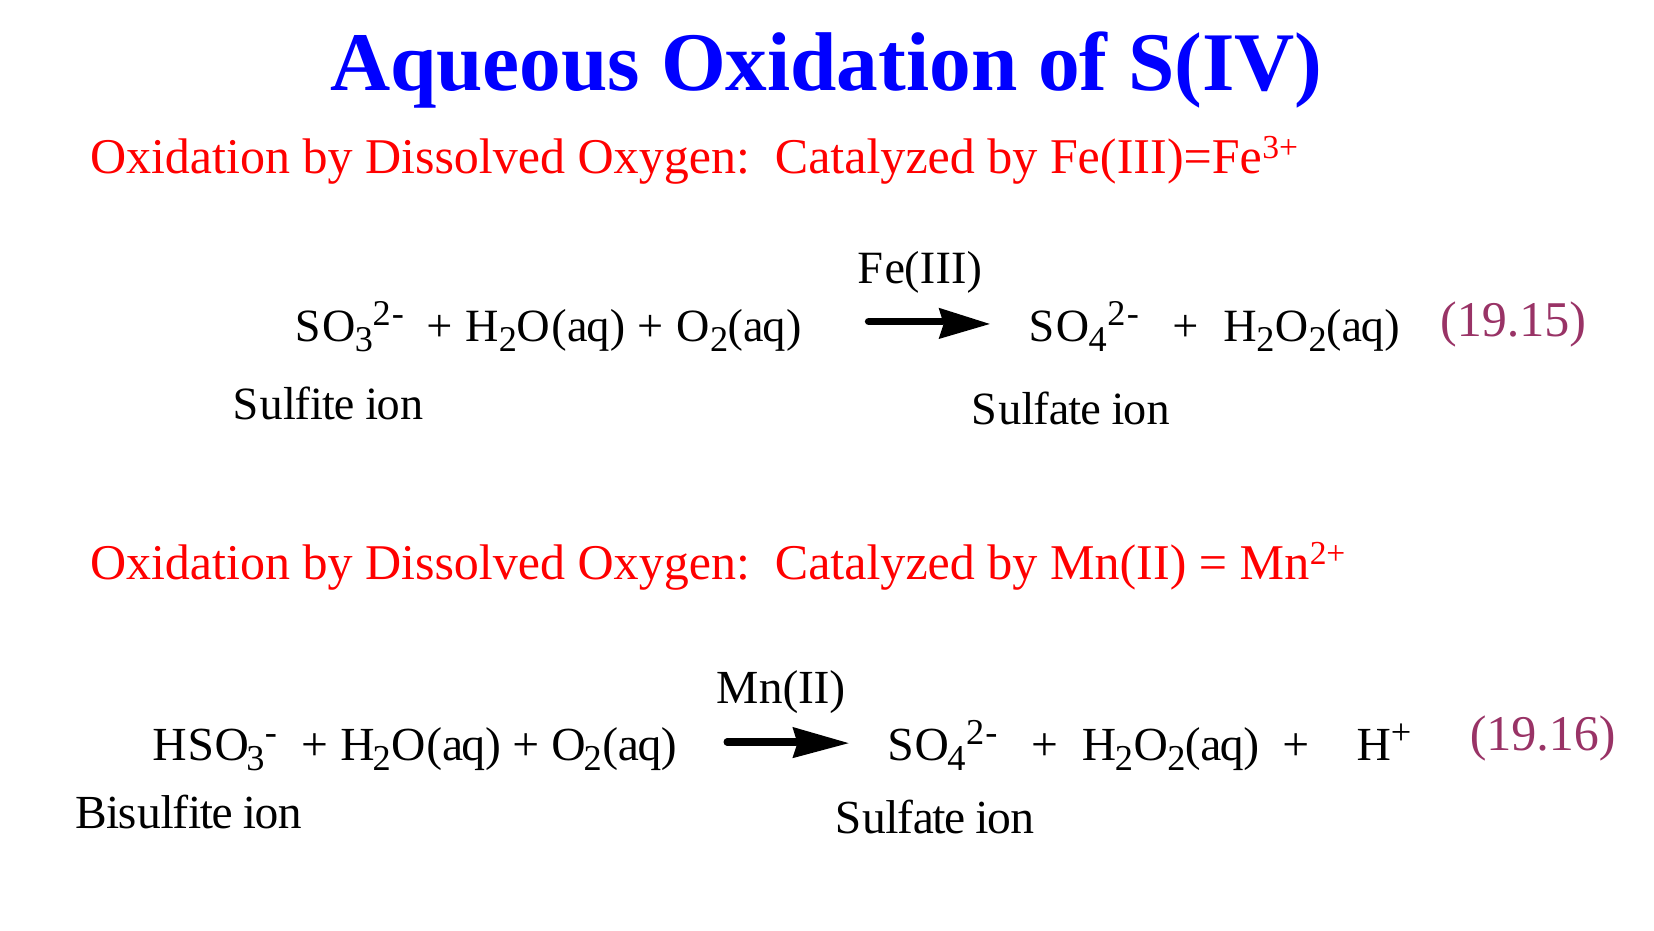

# Aqueous Oxidation of S(IV)
Oxidation by Dissolved Oxygen: Catalyzed by Fe(III)=Fe3+
(19.15)
Oxidation by Dissolved Oxygen: Catalyzed by Mn(II) = Mn2+
(19.16)